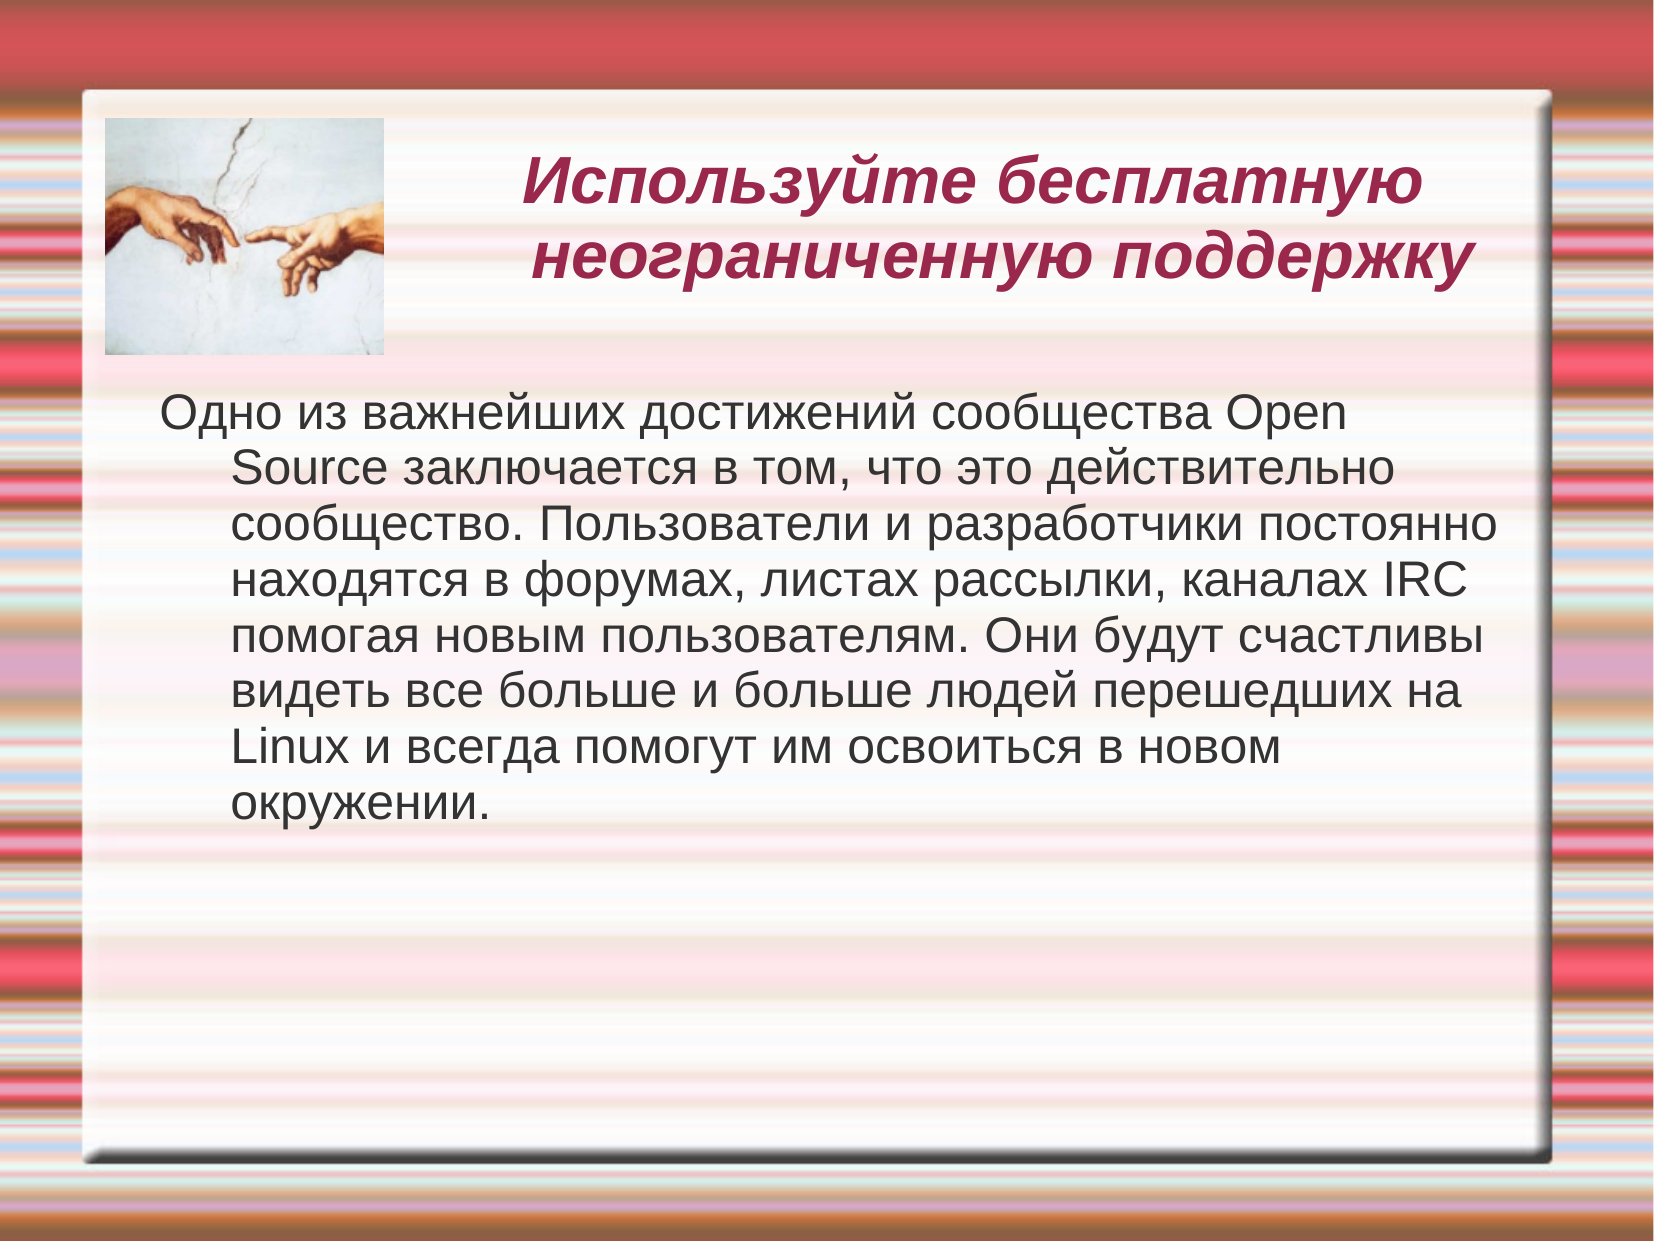

# Используйте бесплатную неограниченную поддержку
Одно из важнейших достижений сообщества Open Source заключается в том, что это действительно сообщество. Пользователи и разработчики постоянно находятся в форумах, листах рассылки, каналах IRC помогая новым пользователям. Они будут счастливы видеть все больше и больше людей перешедших на Linux и всегда помогут им освоиться в новом окружении.